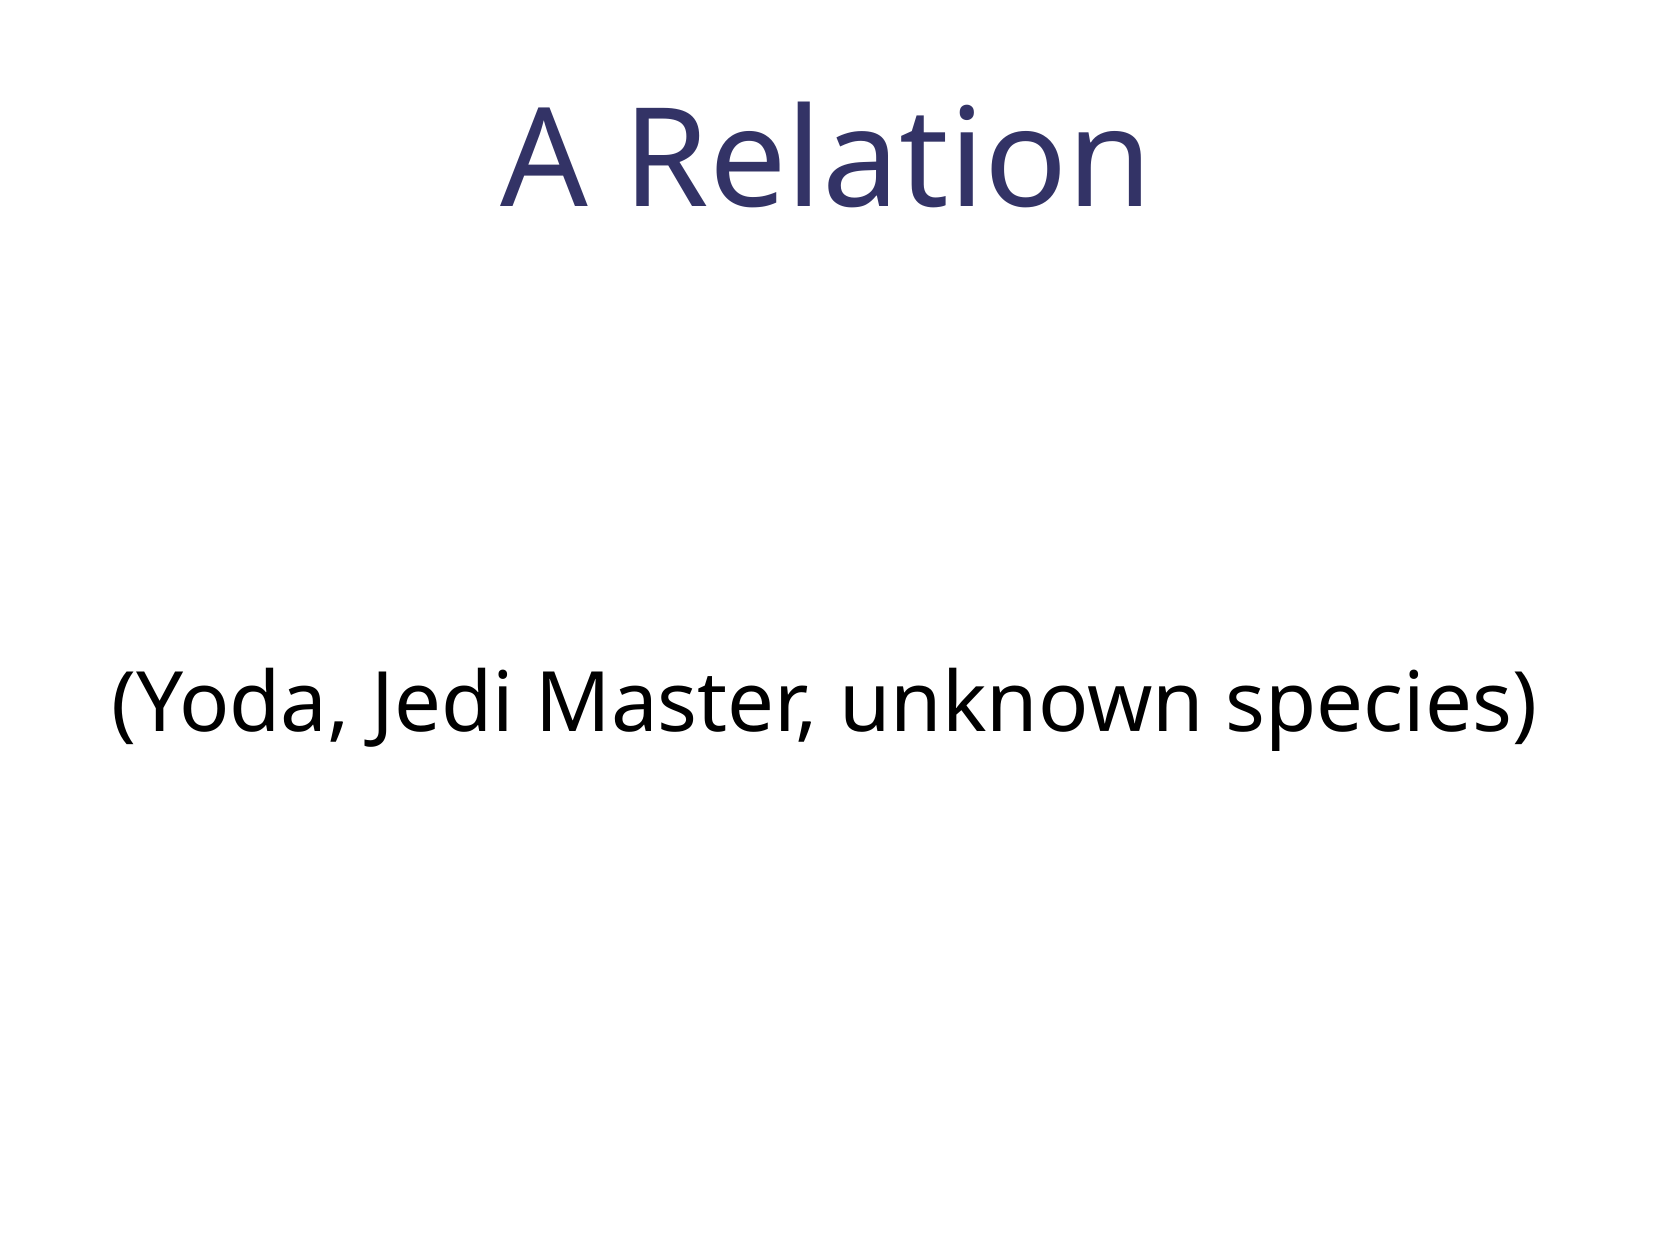

# A Relation
(Yoda, Jedi Master, unknown species)